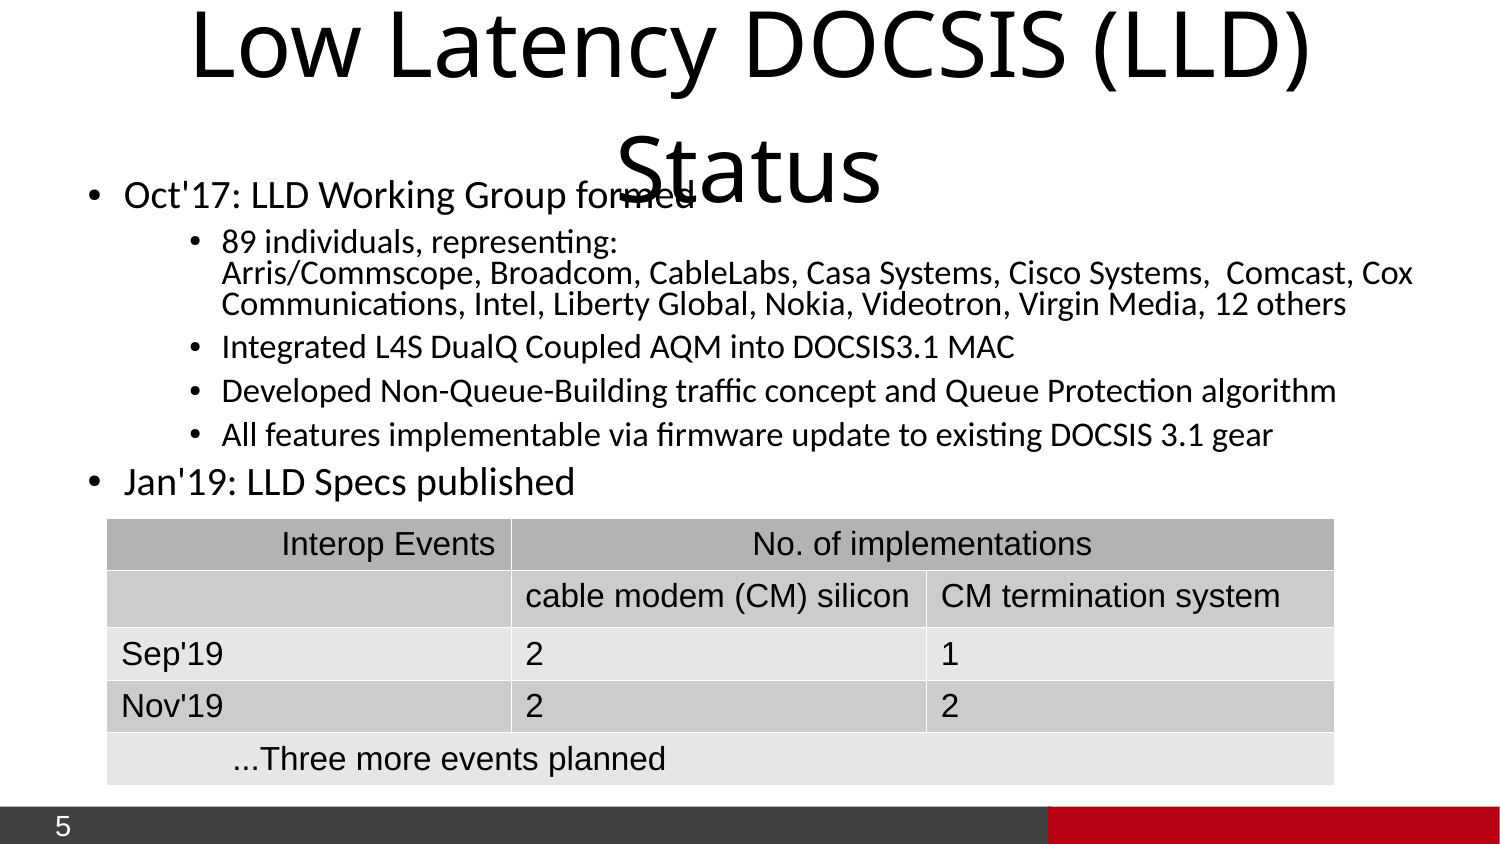

# Low Latency DOCSIS (LLD) Status
Oct'17: LLD Working Group formed
89 individuals, representing:
Arris/Commscope, Broadcom, CableLabs, Casa Systems, Cisco Systems, Comcast, Cox Communications, Intel, Liberty Global, Nokia, Videotron, Virgin Media, 12 others
Integrated L4S DualQ Coupled AQM into DOCSIS3.1 MAC
Developed Non-Queue-Building traffic concept and Queue Protection algorithm
All features implementable via firmware update to existing DOCSIS 3.1 gear
Jan'19: LLD Specs published
| Interop Events | No. of implementations | |
| --- | --- | --- |
| | cable modem (CM) silicon | CM termination system |
| Sep'19 | 2 | 1 |
| Nov'19 | 2 | 2 |
| ...Three more events planned | | |
5